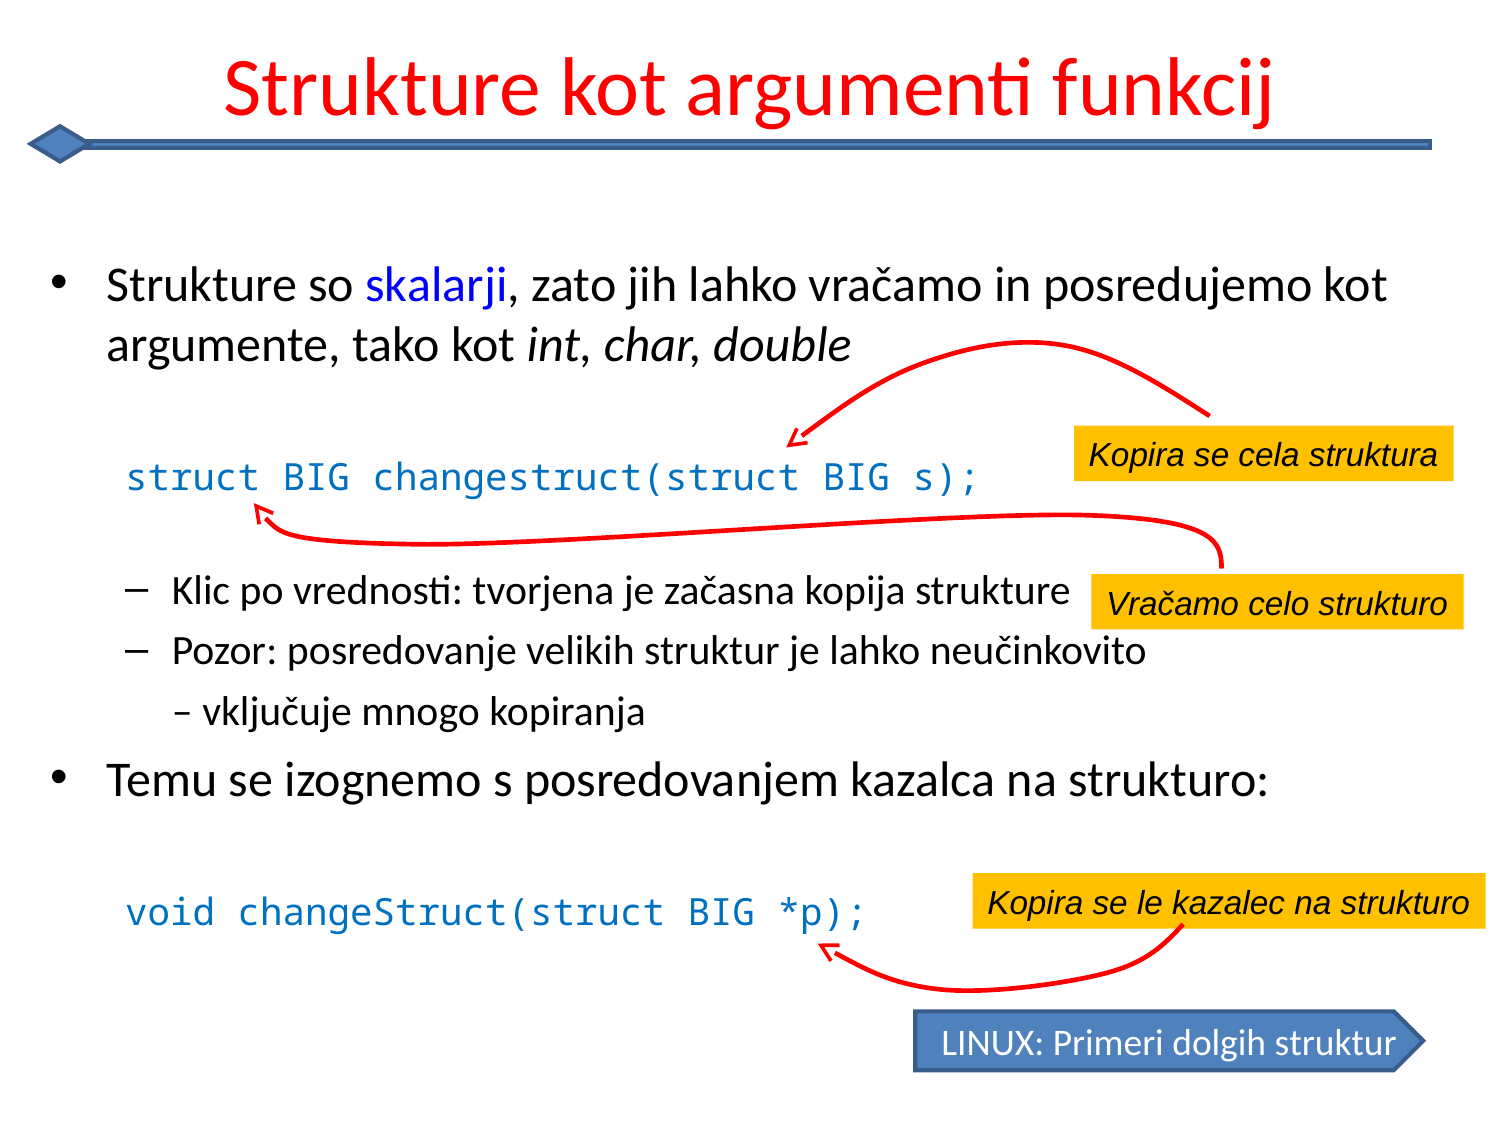

# Strukture kot argumenti funkcij
Strukture so skalarji, zato jih lahko vračamo in posredujemo kot argumente, tako kot int, char, double
struct BIG changestruct(struct BIG s);
Klic po vrednosti: tvorjena je začasna kopija strukture
Pozor: posredovanje velikih struktur je lahko neučinkovito
	– vključuje mnogo kopiranja
Temu se izognemo s posredovanjem kazalca na strukturo:
void changeStruct(struct BIG *p);
Kopira se cela struktura
Vračamo celo strukturo
Kopira se le kazalec na strukturo
LINUX: Primeri dolgih struktur